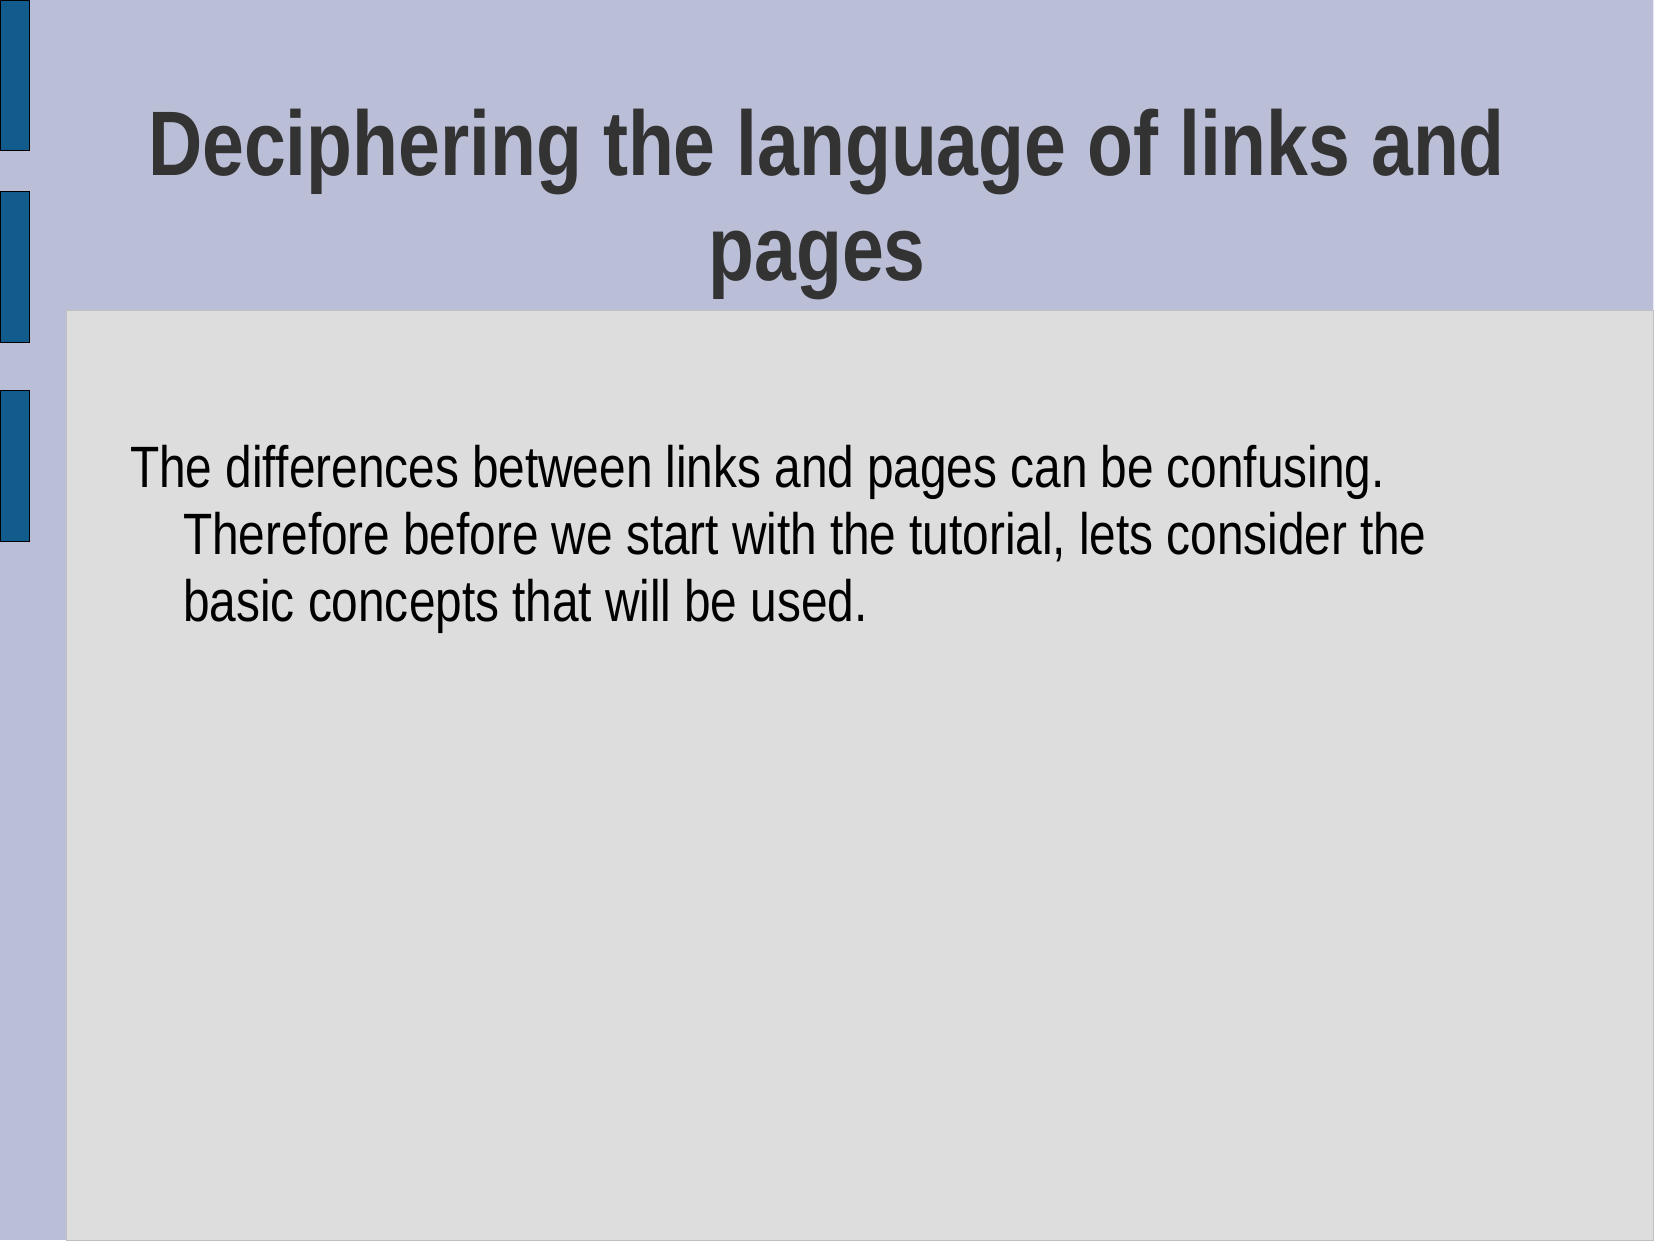

# Deciphering the language of links and pages
The differences between links and pages can be confusing. Therefore before we start with the tutorial, lets consider the basic concepts that will be used.